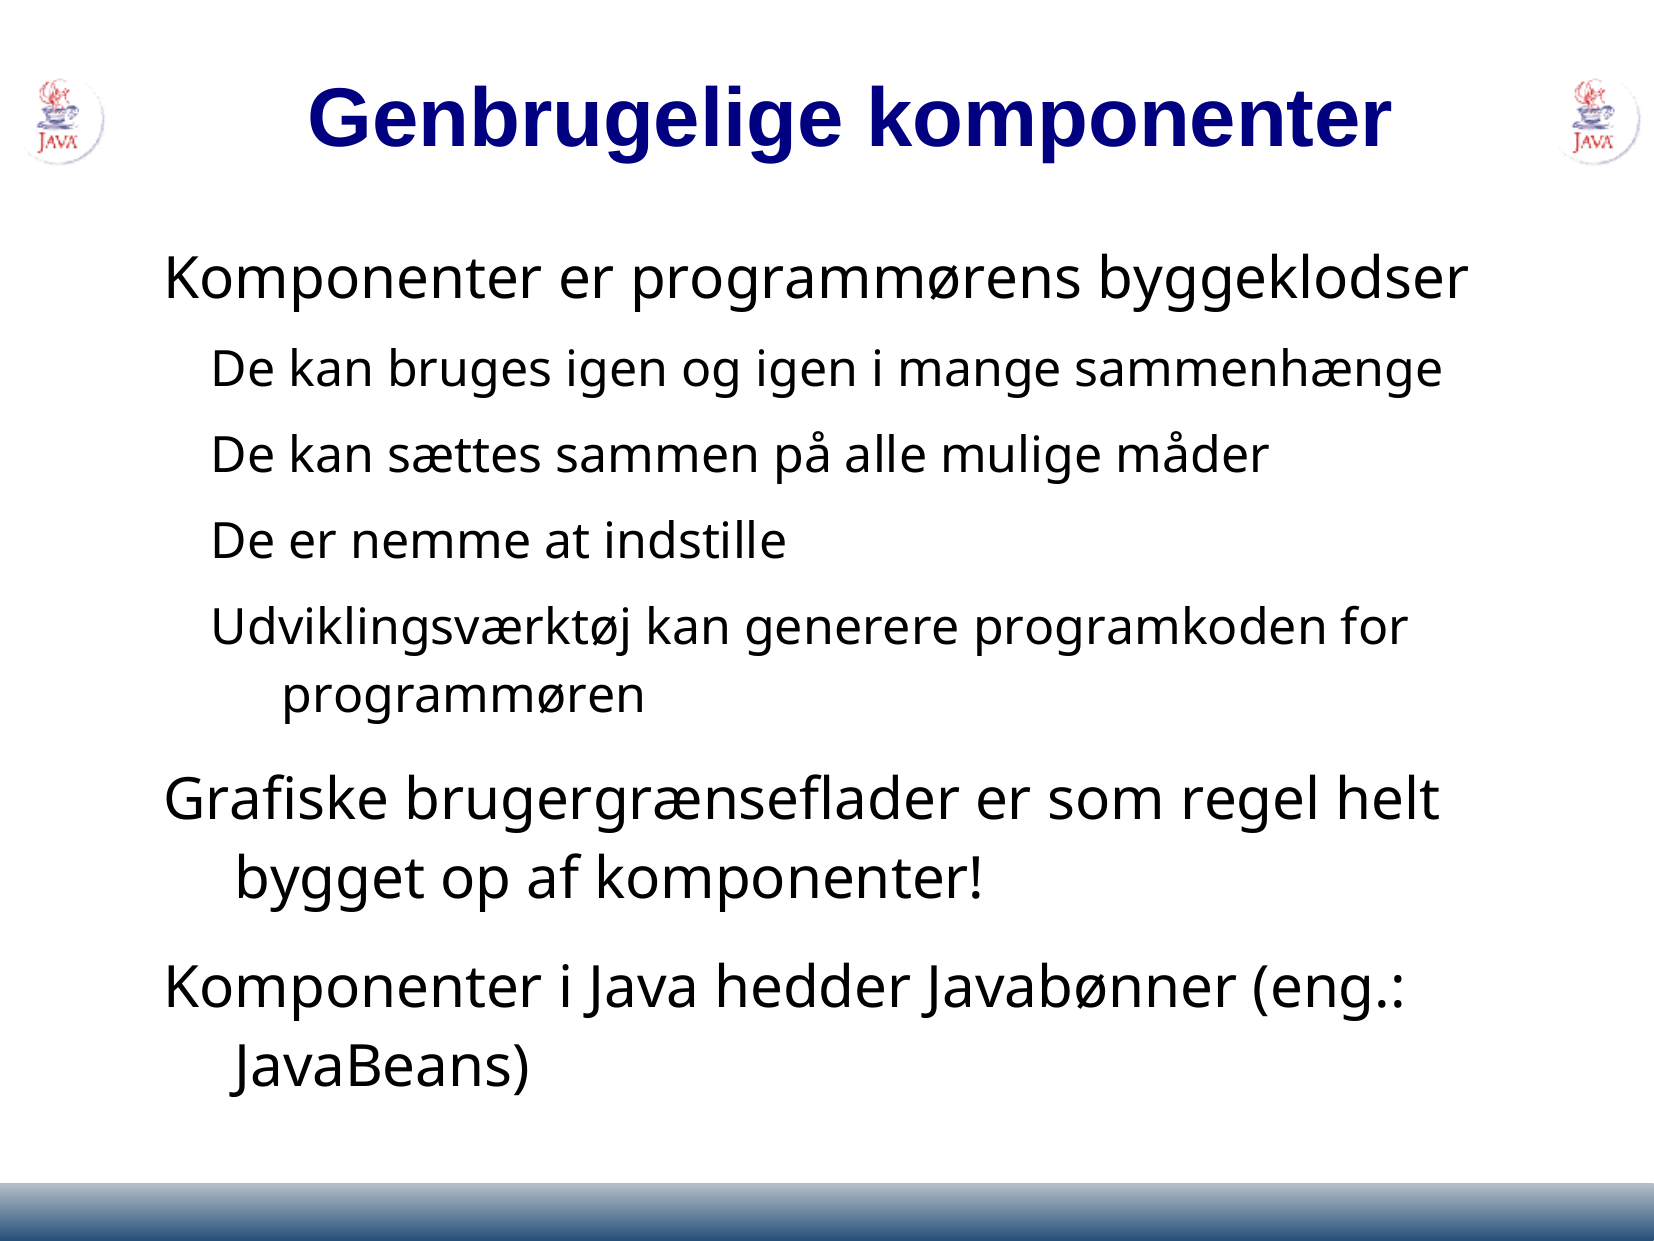

Genbrugelige komponenter
# Komponenter er programmørens byggeklodser
De kan bruges igen og igen i mange sammenhænge
De kan sættes sammen på alle mulige måder
De er nemme at indstille
Udviklingsværktøj kan generere programkoden for programmøren
Grafiske brugergrænseflader er som regel helt bygget op af komponenter!
Komponenter i Java hedder Javabønner (eng.: JavaBeans)